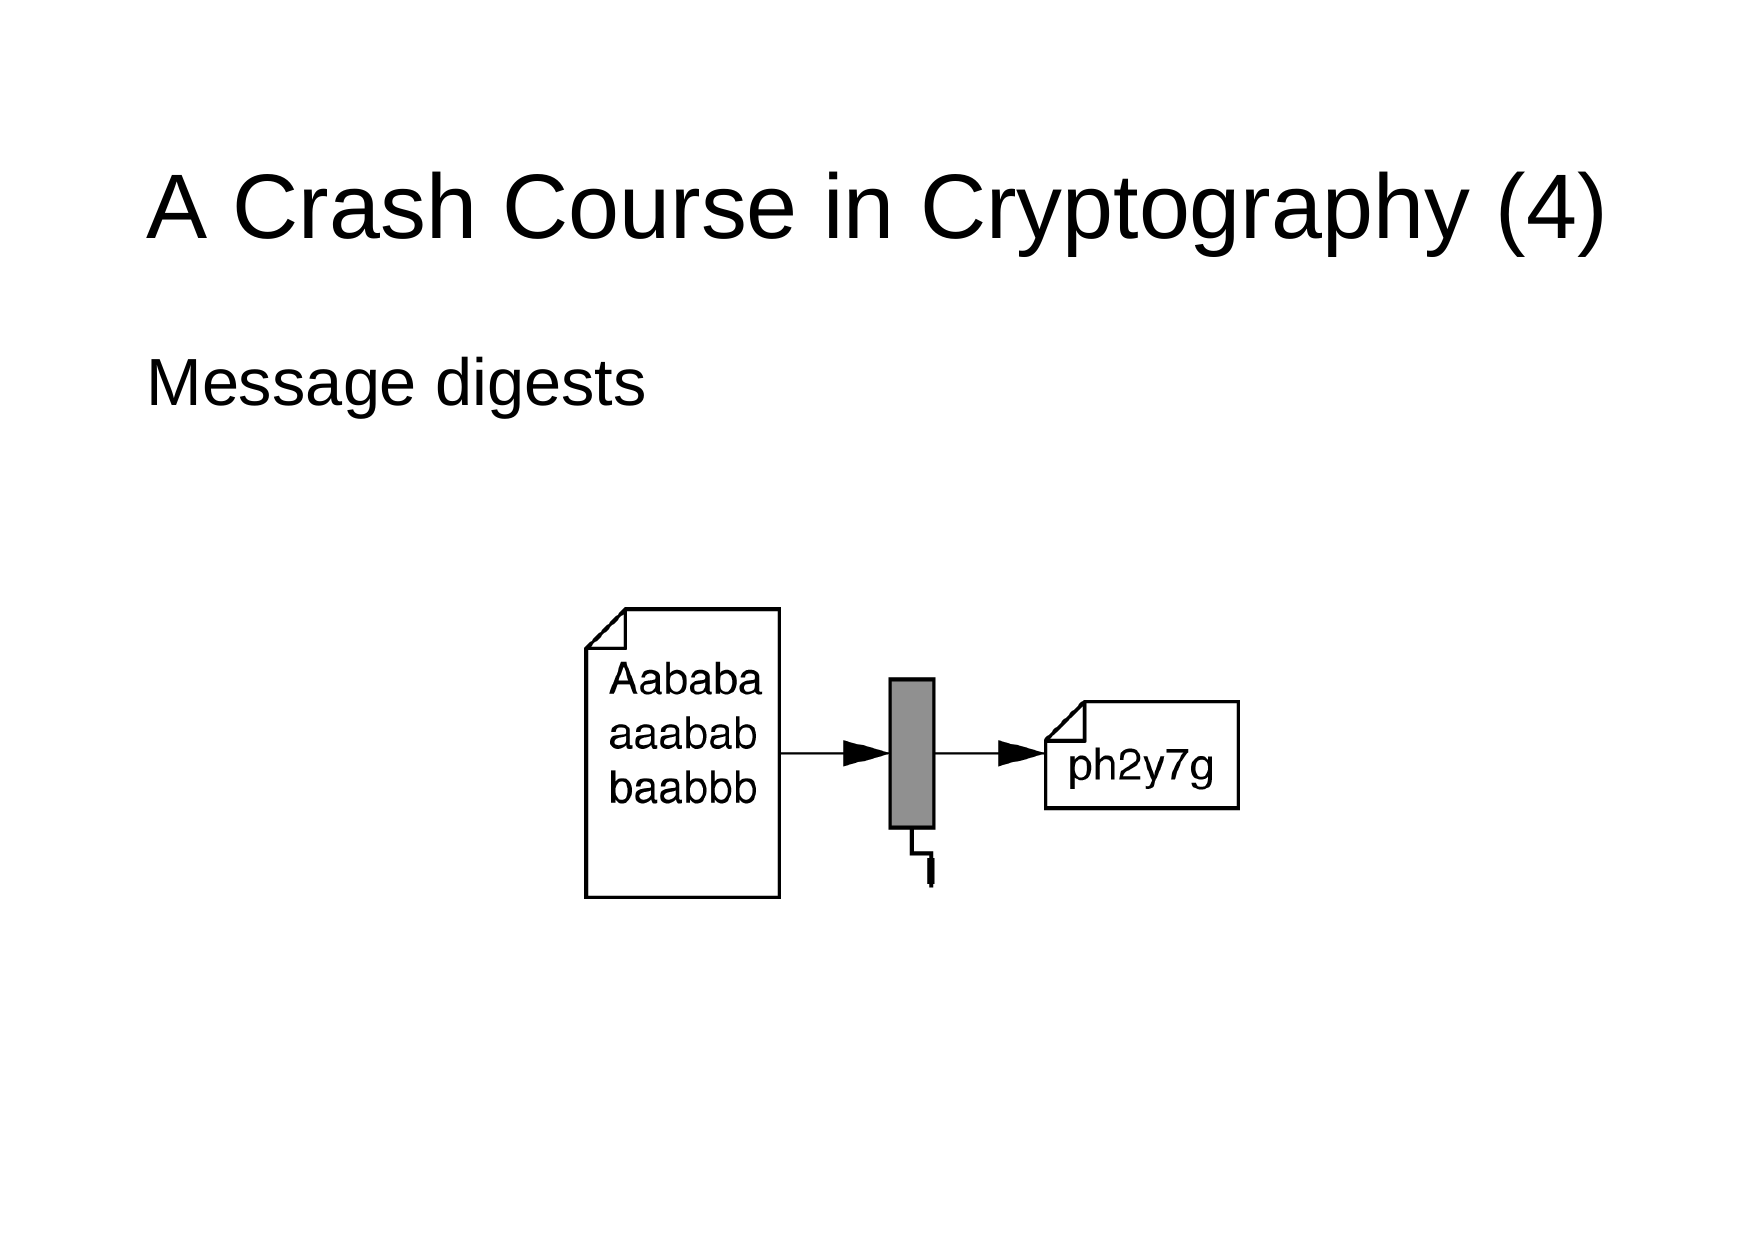

# A Crash Course in Cryptography (4)
Message digests